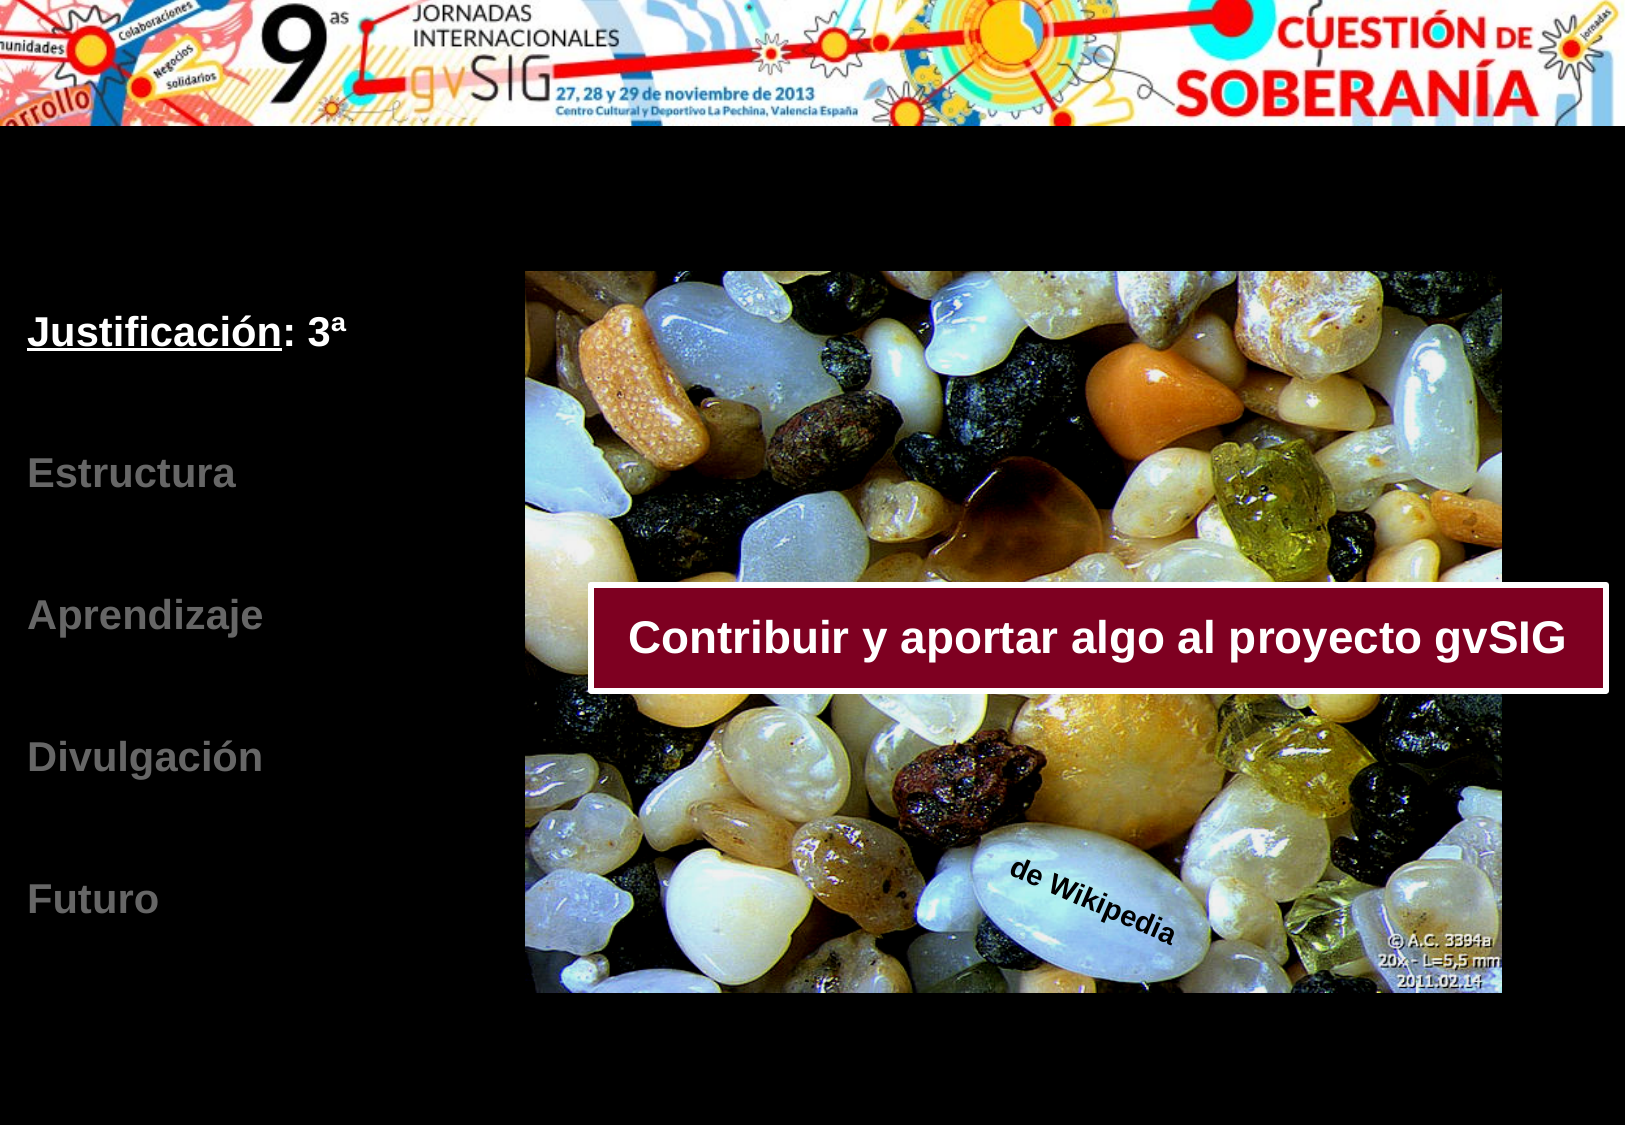

Justificación: 3ª
Estructura
Aprendizaje
Divulgación
Futuro
Contribuir y aportar algo al proyecto gvSIG
de Wikipedia